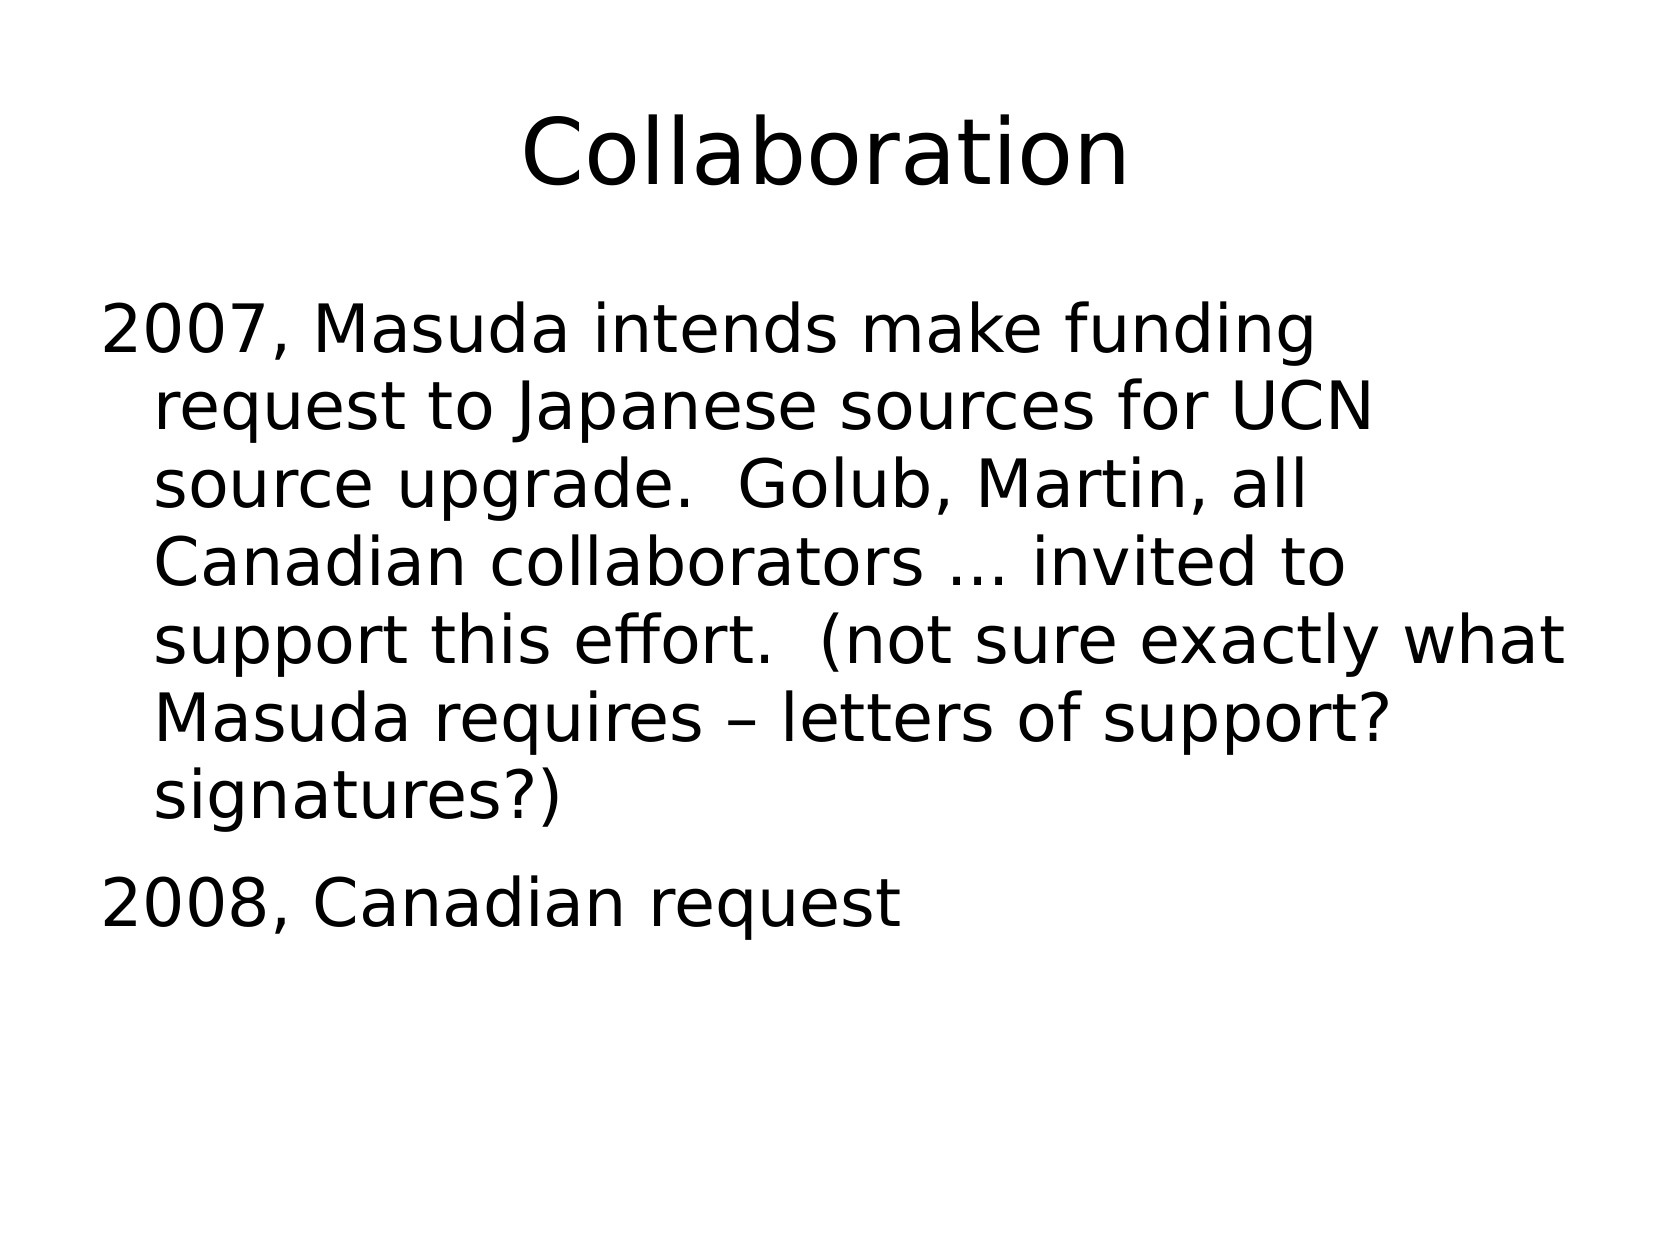

# Collaboration
2007, Masuda intends make funding request to Japanese sources for UCN source upgrade. Golub, Martin, all Canadian collaborators ... invited to support this effort. (not sure exactly what Masuda requires – letters of support? signatures?)
2008, Canadian request